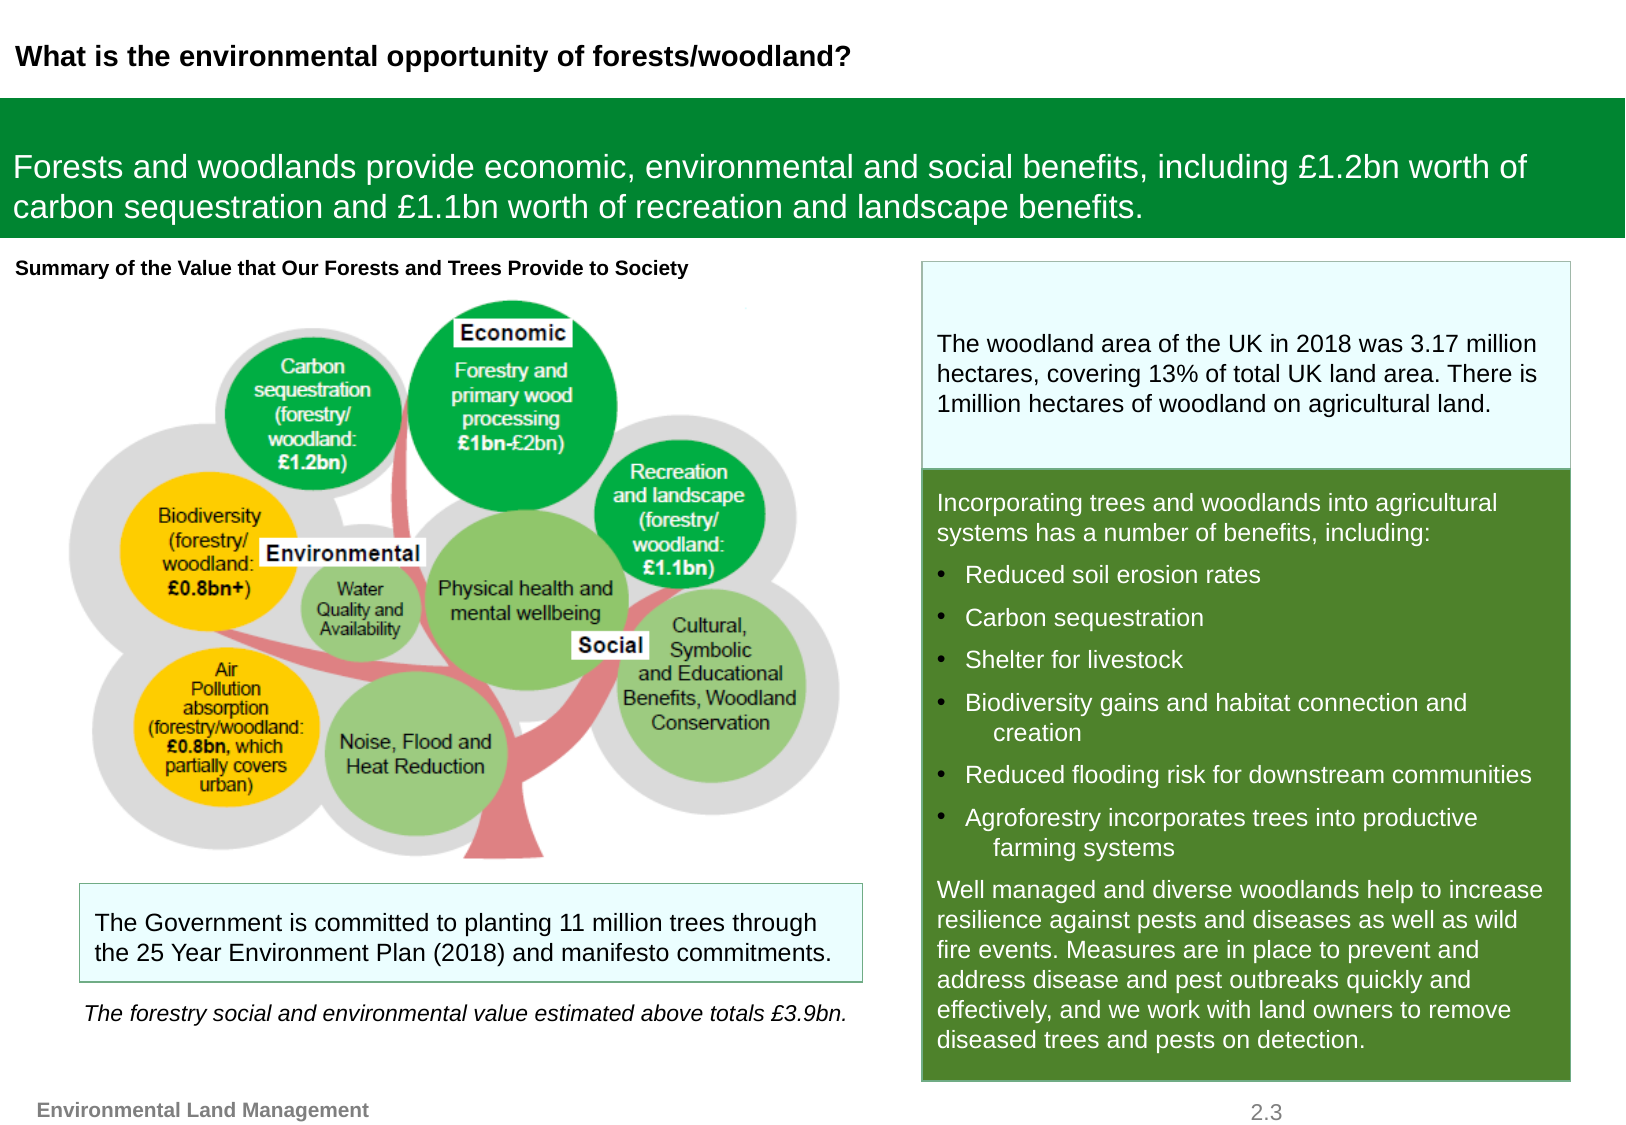

What is the environmental opportunity of forests/woodland?
# Slide 2.3 – What is the environmental opportunity of forests/woodland?
Forests and woodlands provide economic, environmental and social benefits, including £1.2bn worth of carbon sequestration and £1.1bn worth of recreation and landscape benefits.
Summary of the Value that Our Forests and Trees Provide to Society
The woodland area of the UK in 2018 was 3.17 million hectares, covering 13% of total UK land area. There is 1million hectares of woodland on agricultural land.
Incorporating trees and woodlands into agricultural systems has a number of benefits, including:
Reduced soil erosion rates
Carbon sequestration
Shelter for livestock
Biodiversity gains and habitat connection and creation
Reduced flooding risk for downstream communities
Agroforestry incorporates trees into productive farming systems
Well managed and diverse woodlands help to increase resilience against pests and diseases as well as wild fire events. Measures are in place to prevent and address disease and pest outbreaks quickly and effectively, and we work with land owners to remove diseased trees and pests on detection.
The Government is committed to planting 11 million trees through the 25 Year Environment Plan (2018) and manifesto commitments.
The forestry social and environmental value estimated above totals £3.9bn.
2.3
Environmental Land Management